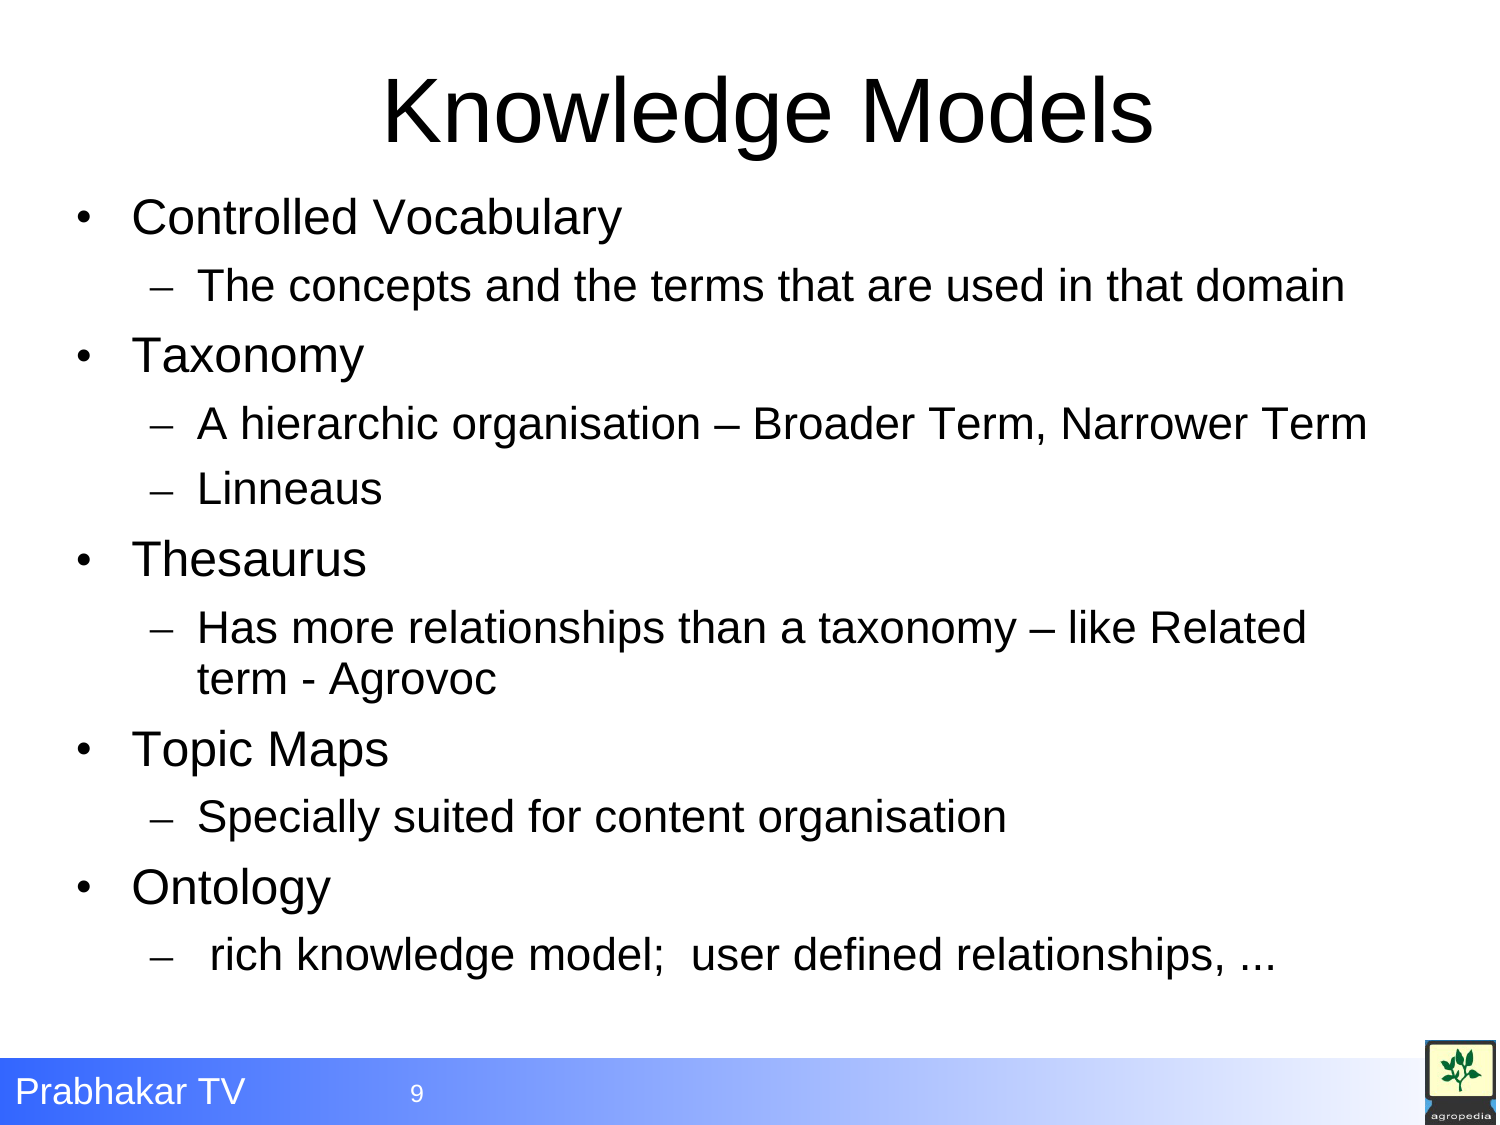

# Knowledge Models
Controlled Vocabulary
The concepts and the terms that are used in that domain
Taxonomy
A hierarchic organisation – Broader Term, Narrower Term
Linneaus
Thesaurus
Has more relationships than a taxonomy – like Related term - Agrovoc
Topic Maps
Specially suited for content organisation
Ontology
 rich knowledge model; user defined relationships, ...